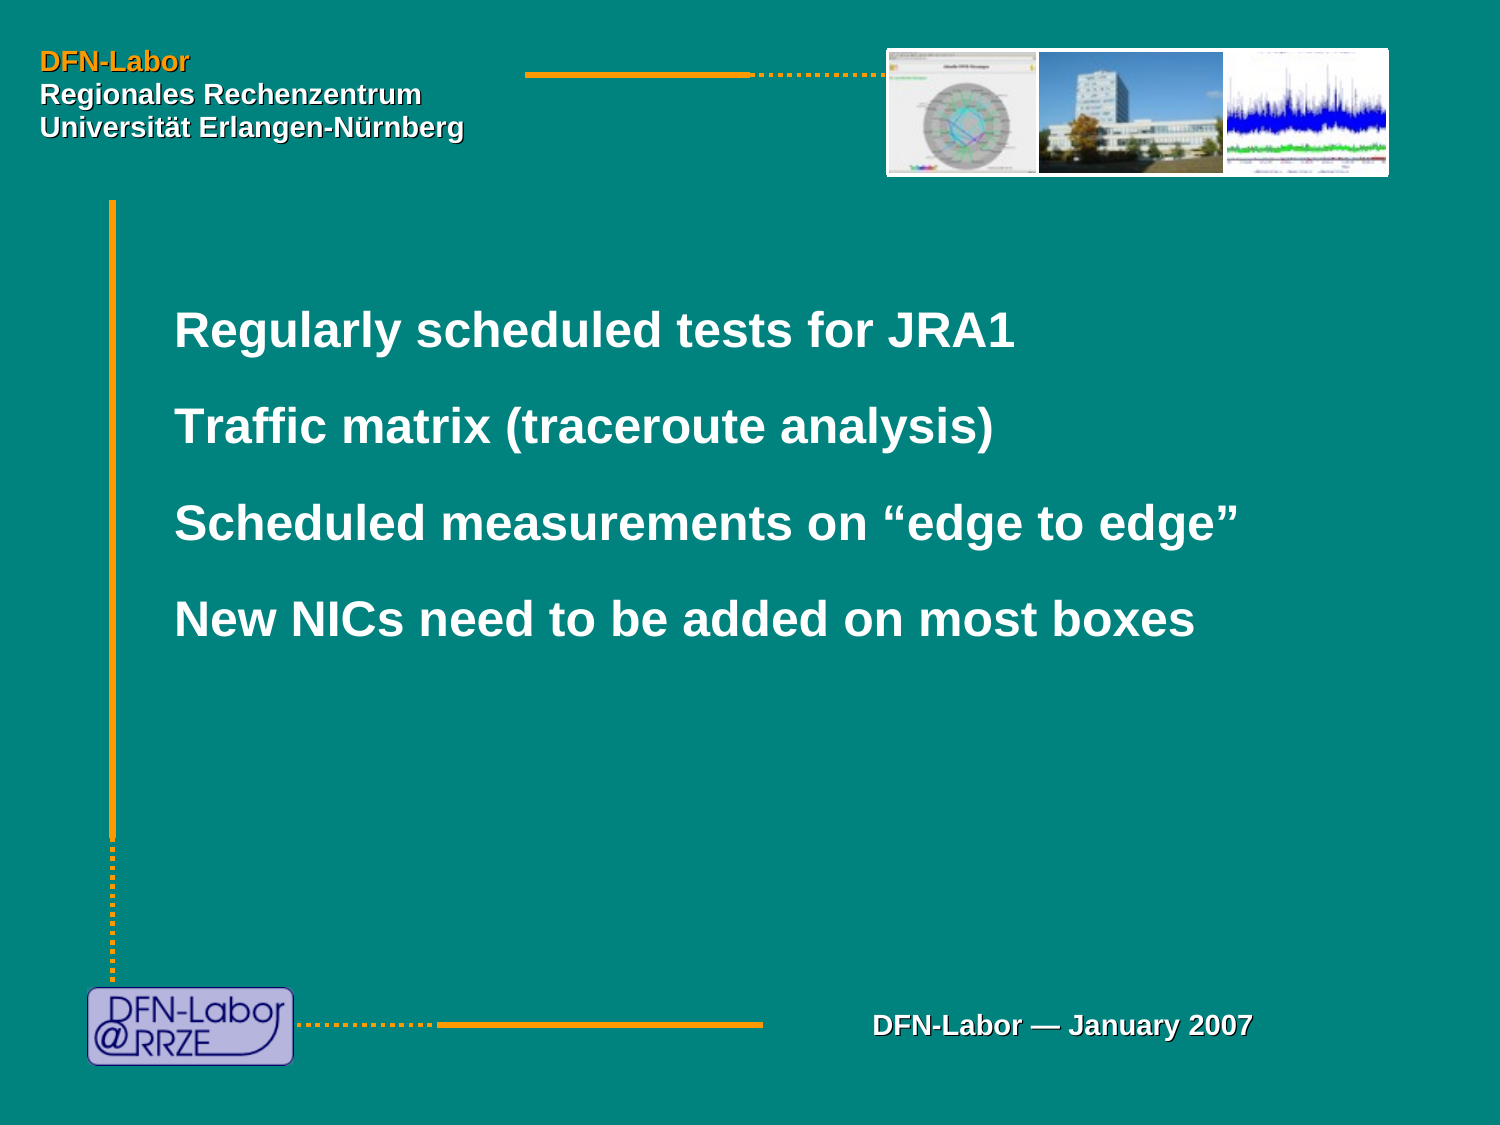

# Regularly scheduled tests for JRA1
Traffic matrix (traceroute analysis)
Scheduled measurements on “edge to edge”
New NICs need to be added on most boxes